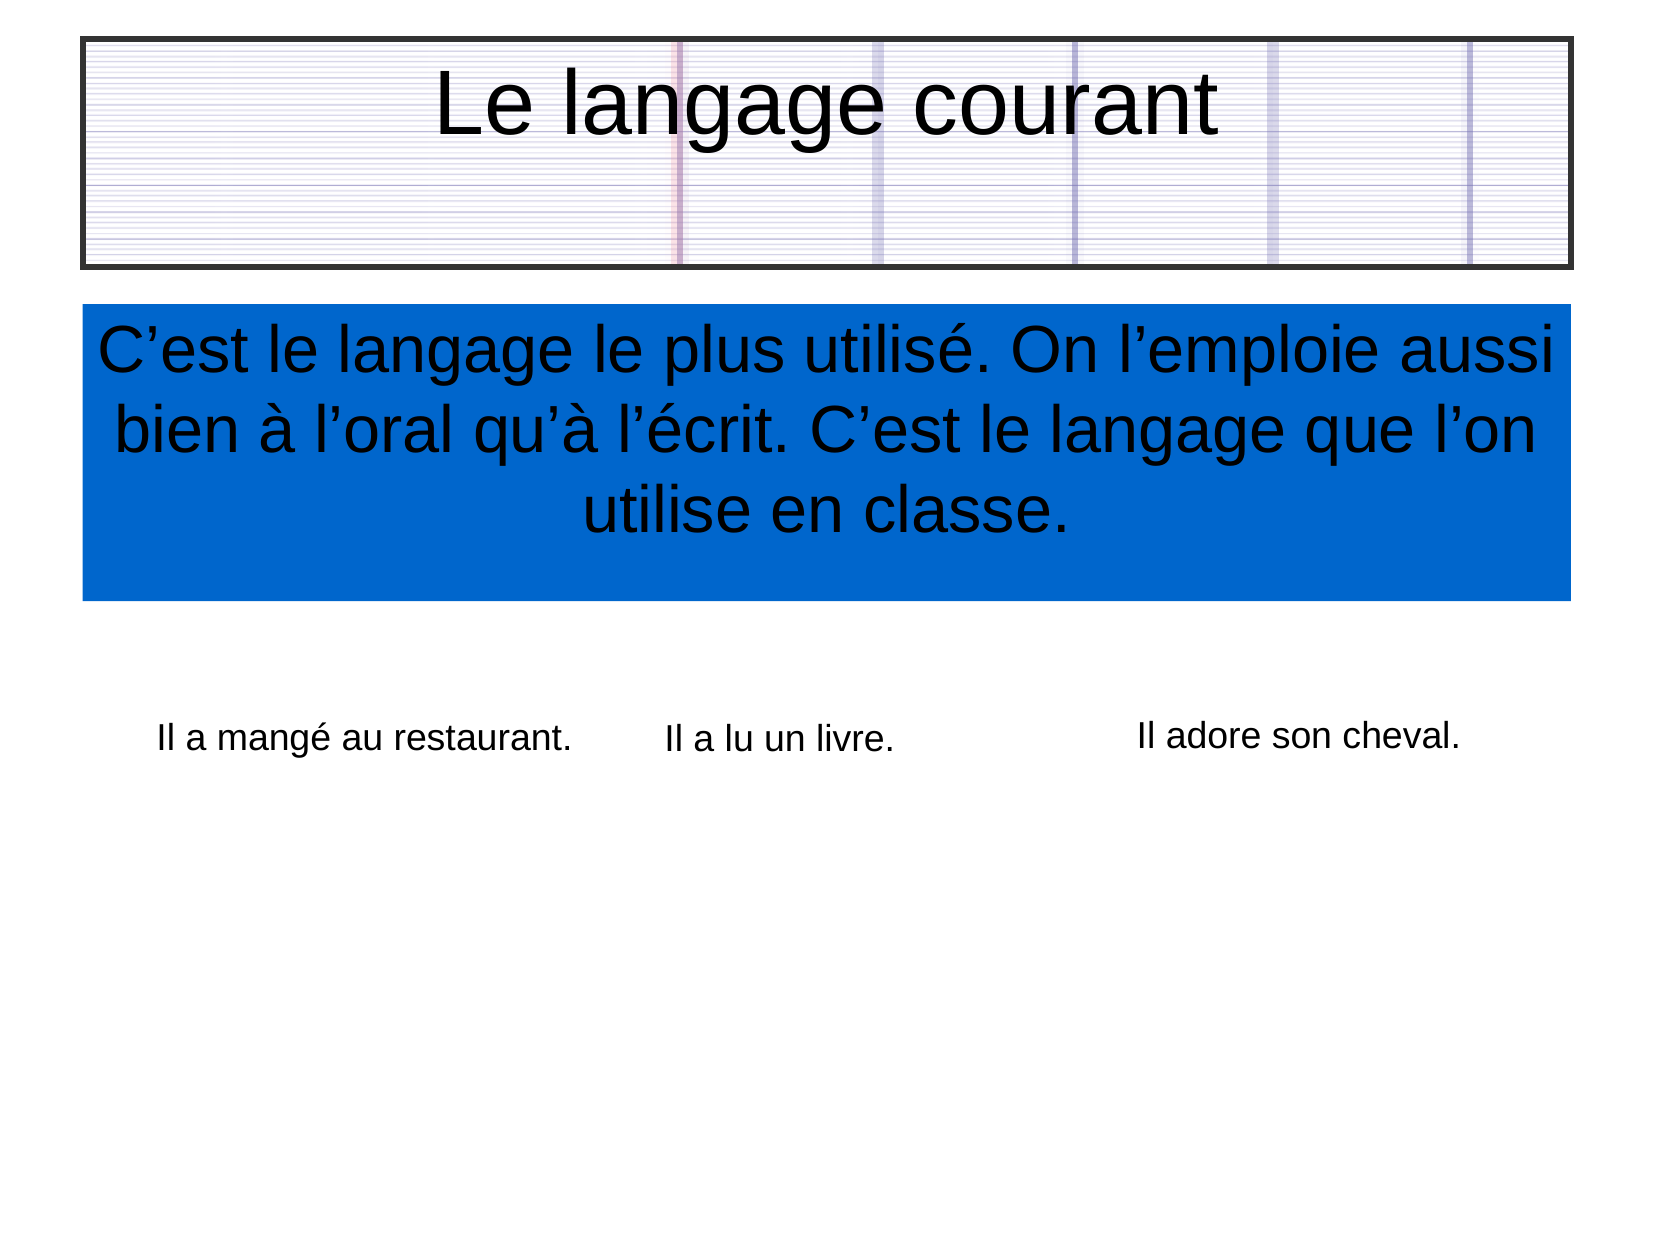

# Le langage courant
C’est le langage le plus utilisé. On l’emploie aussi bien à l’oral qu’à l’écrit. C’est le langage que l’on utilise en classe.
Il adore son cheval.
Il a mangé au restaurant.
Il a lu un livre.